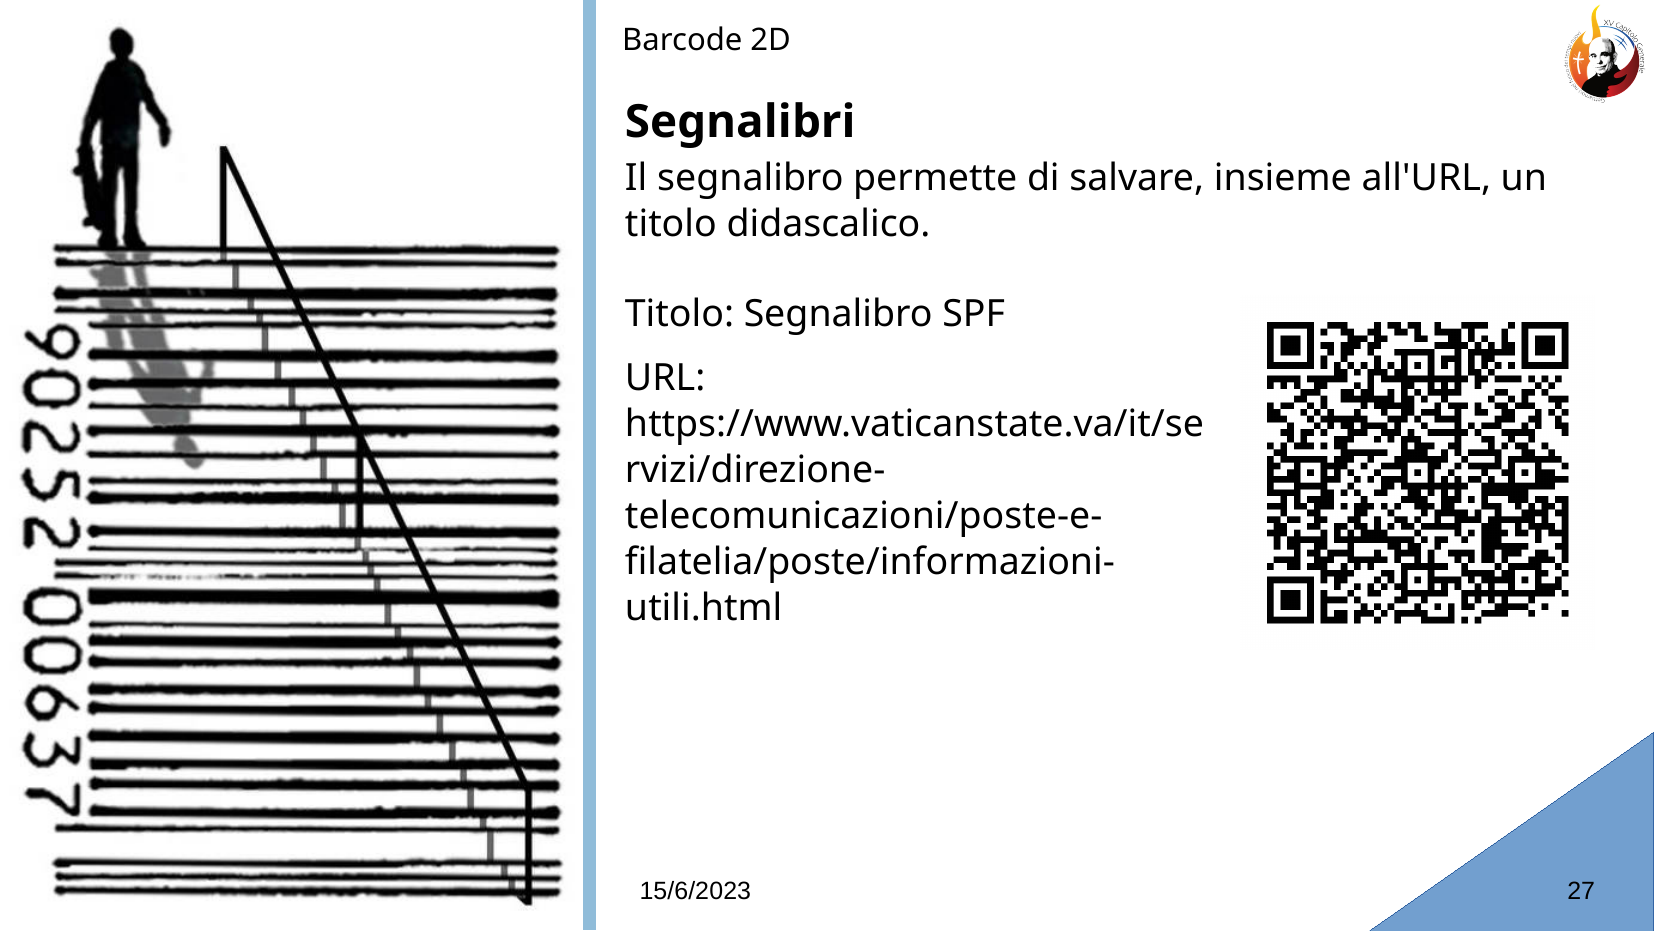

Barcode 2D
# Segnalibri
Il segnalibro permette di salvare, insieme all'URL, un titolo didascalico.
Titolo: Segnalibro SPF
URL: https://www.vaticanstate.va/it/servizi/direzione-telecomunicazioni/poste-e-filatelia/poste/informazioni-utili.html